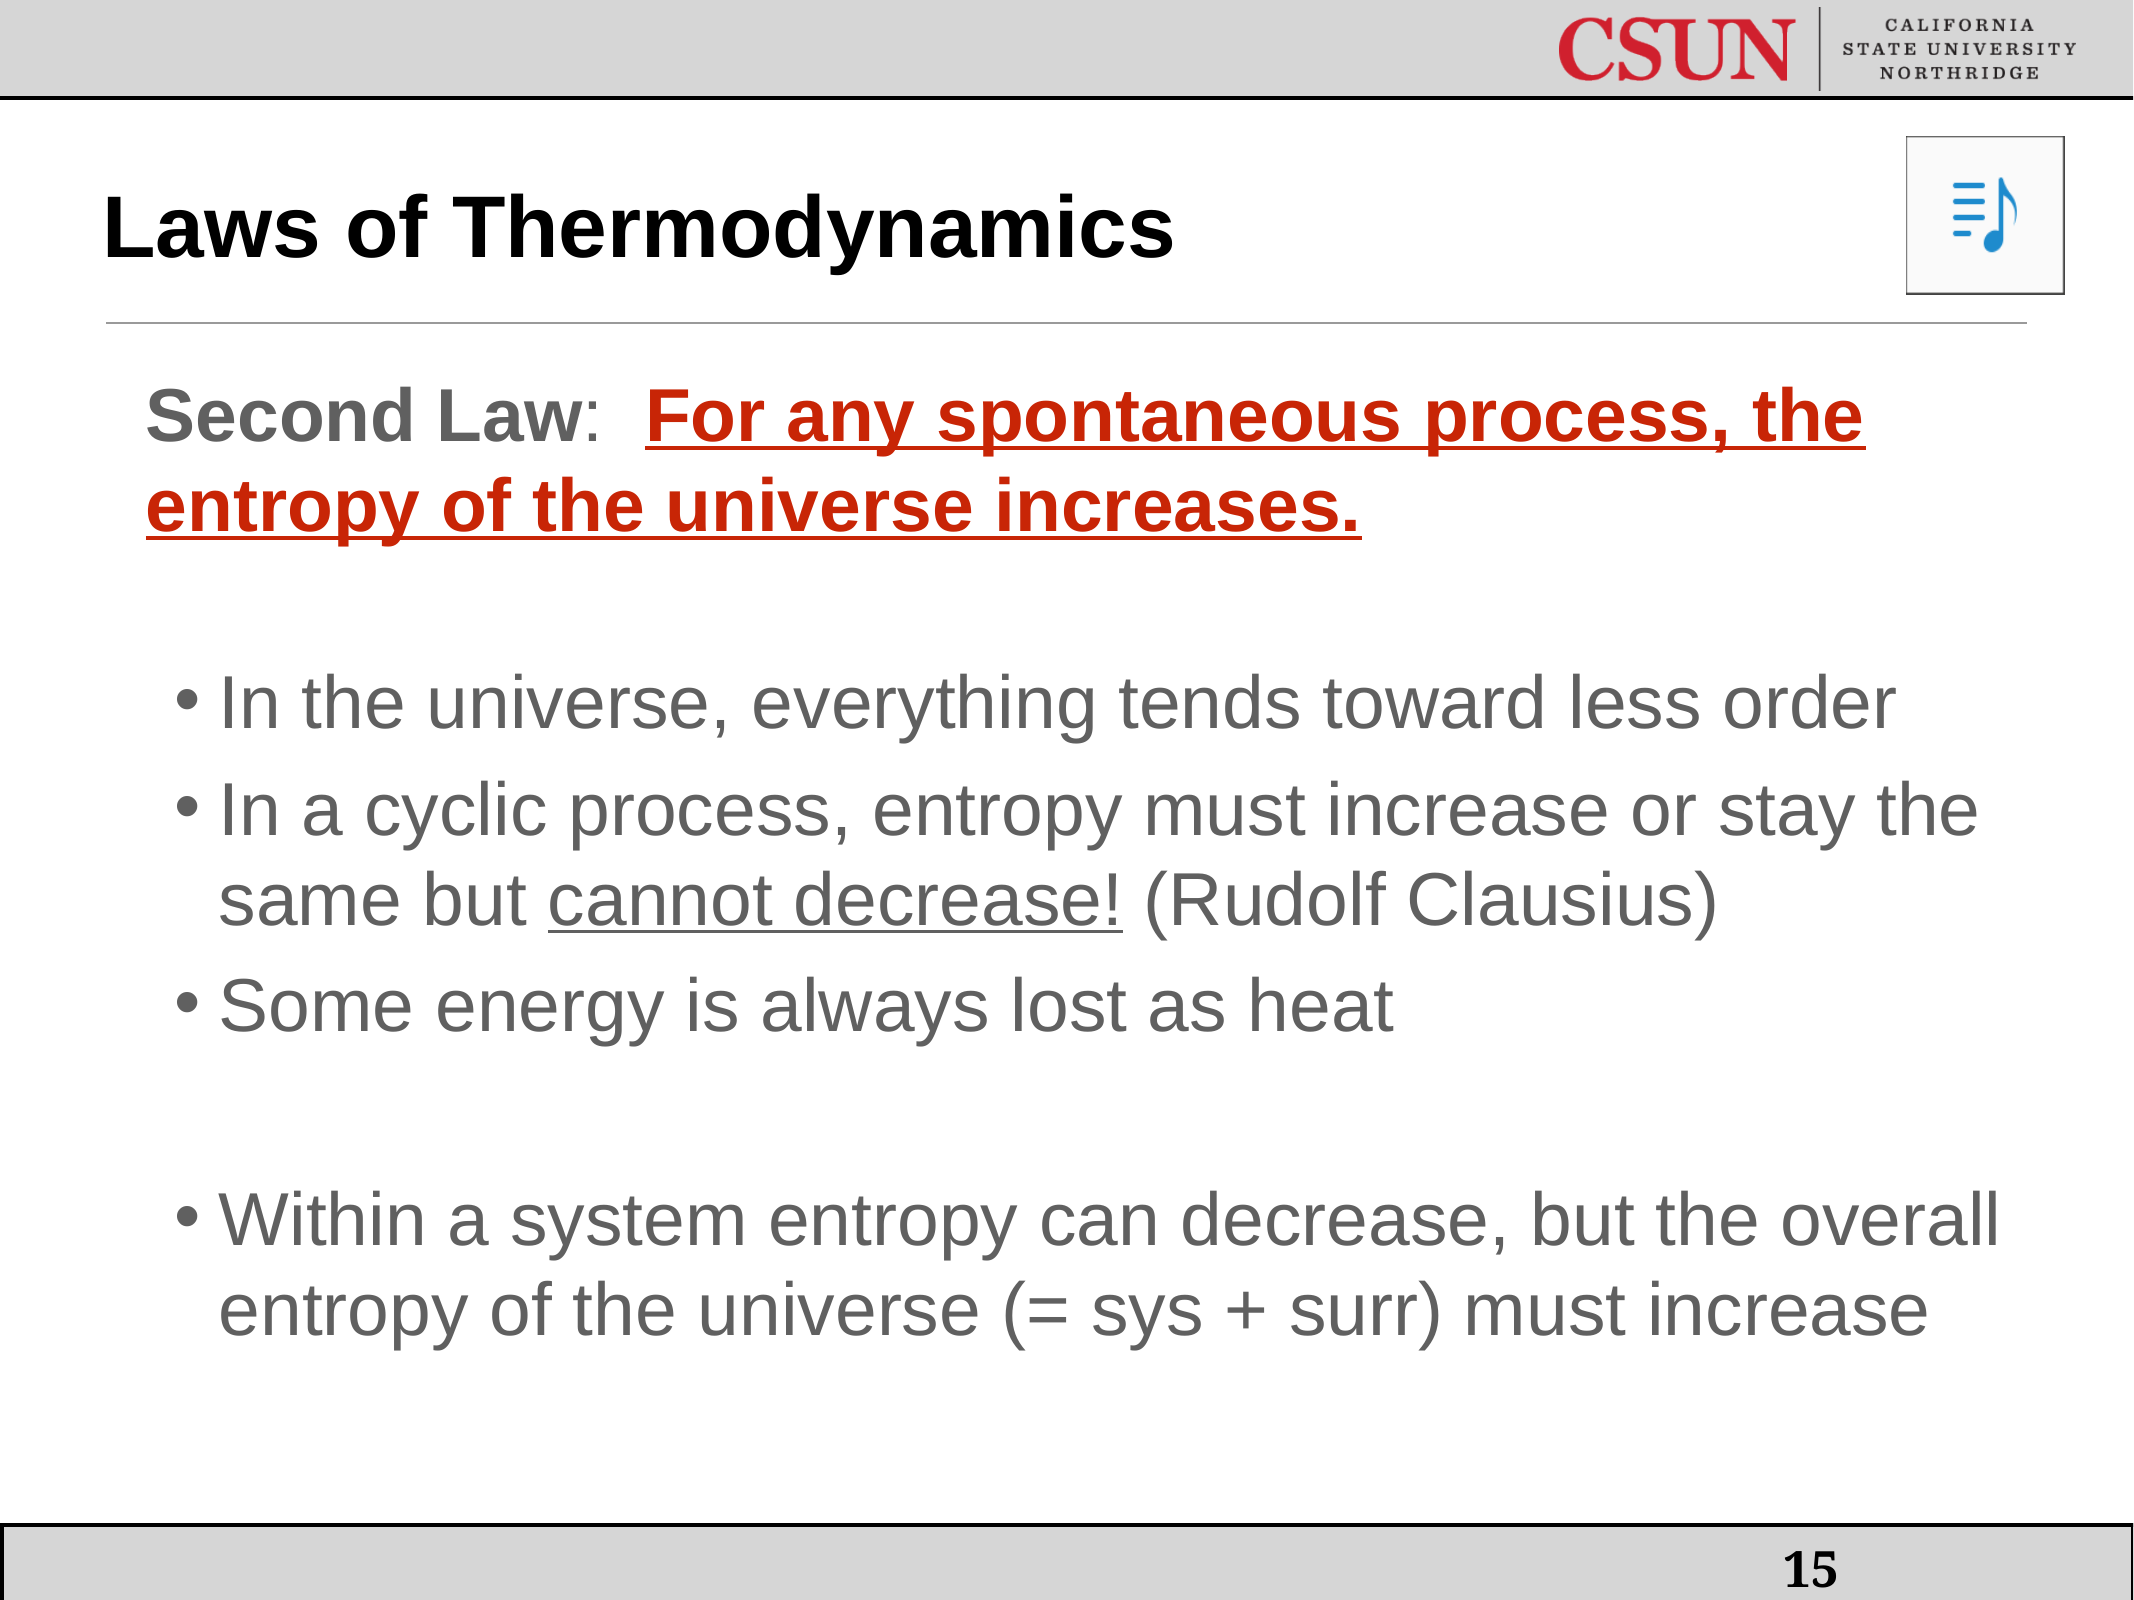

# Laws of Thermodynamics
Second Law: For any spontaneous process, the entropy of the universe increases.
In the universe, everything tends toward less order
In a cyclic process, entropy must increase or stay the same but cannot decrease! (Rudolf Clausius)
Some energy is always lost as heat
Within a system entropy can decrease, but the overall entropy of the universe (= sys + surr) must increase
15